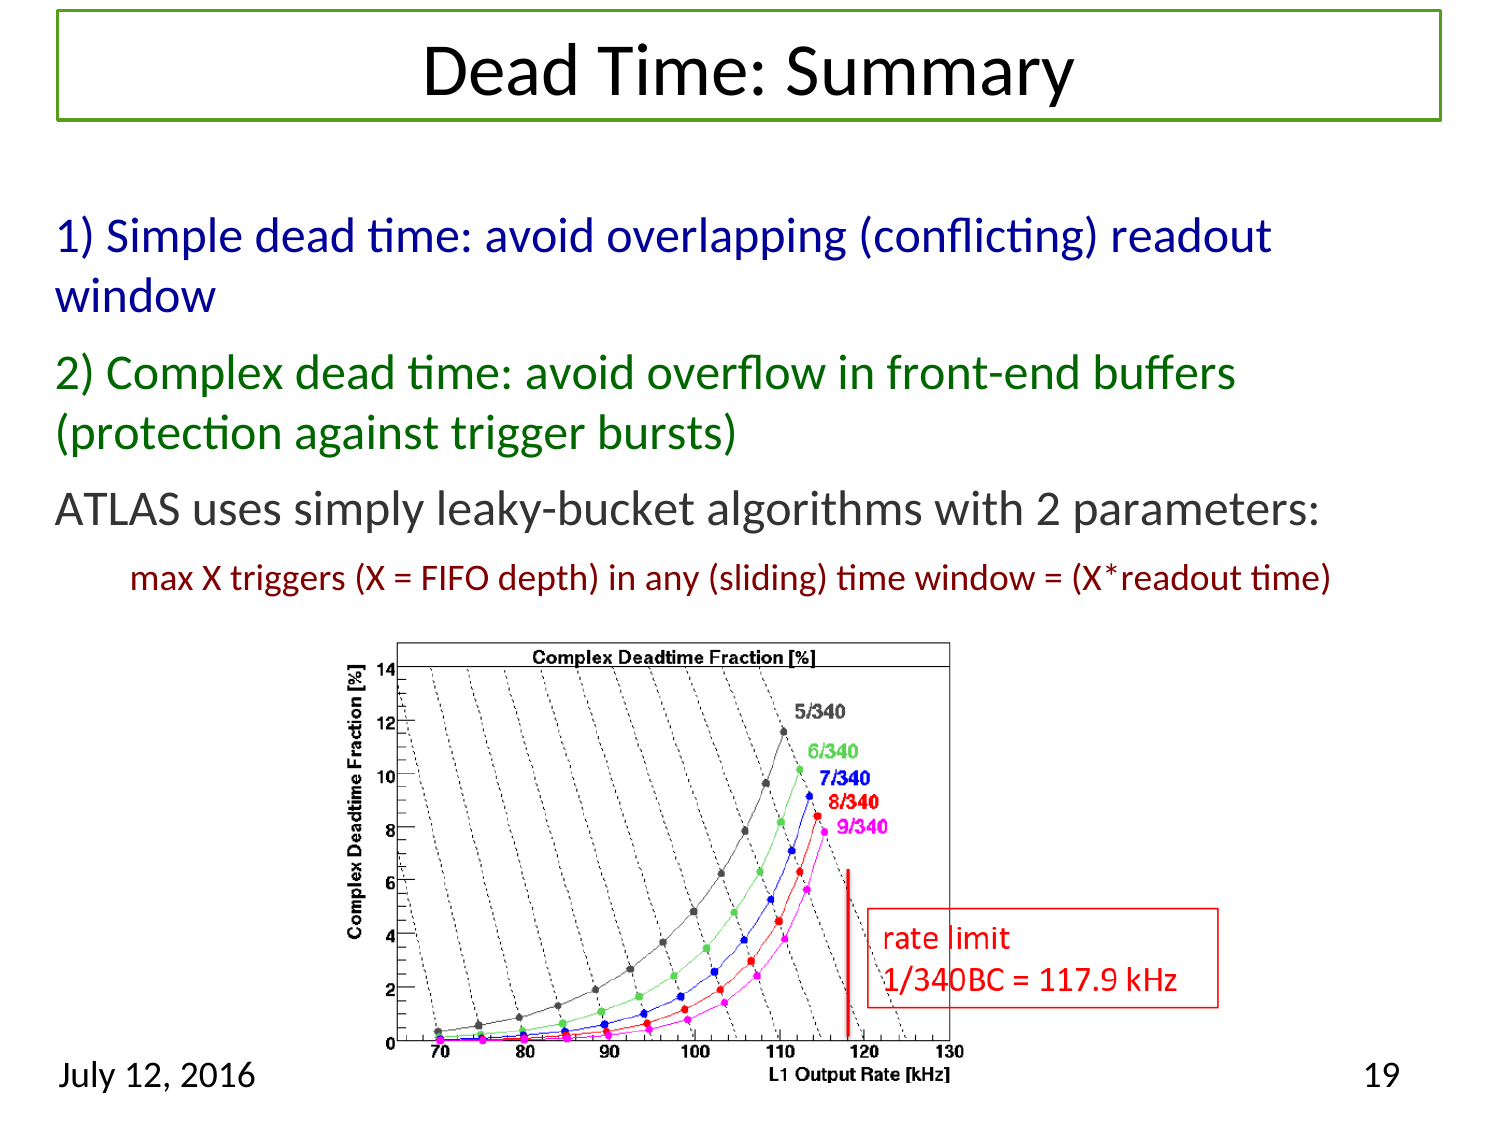

# Dead Time: Summary
1) Simple dead time: avoid overlapping (conflicting) readout window
2) Complex dead time: avoid overflow in front-end buffers (protection against trigger bursts)
ATLAS uses simply leaky-bucket algorithms with 2 parameters:
	max X triggers (X = FIFO depth) in any (sliding) time window = (X*readout time)
19